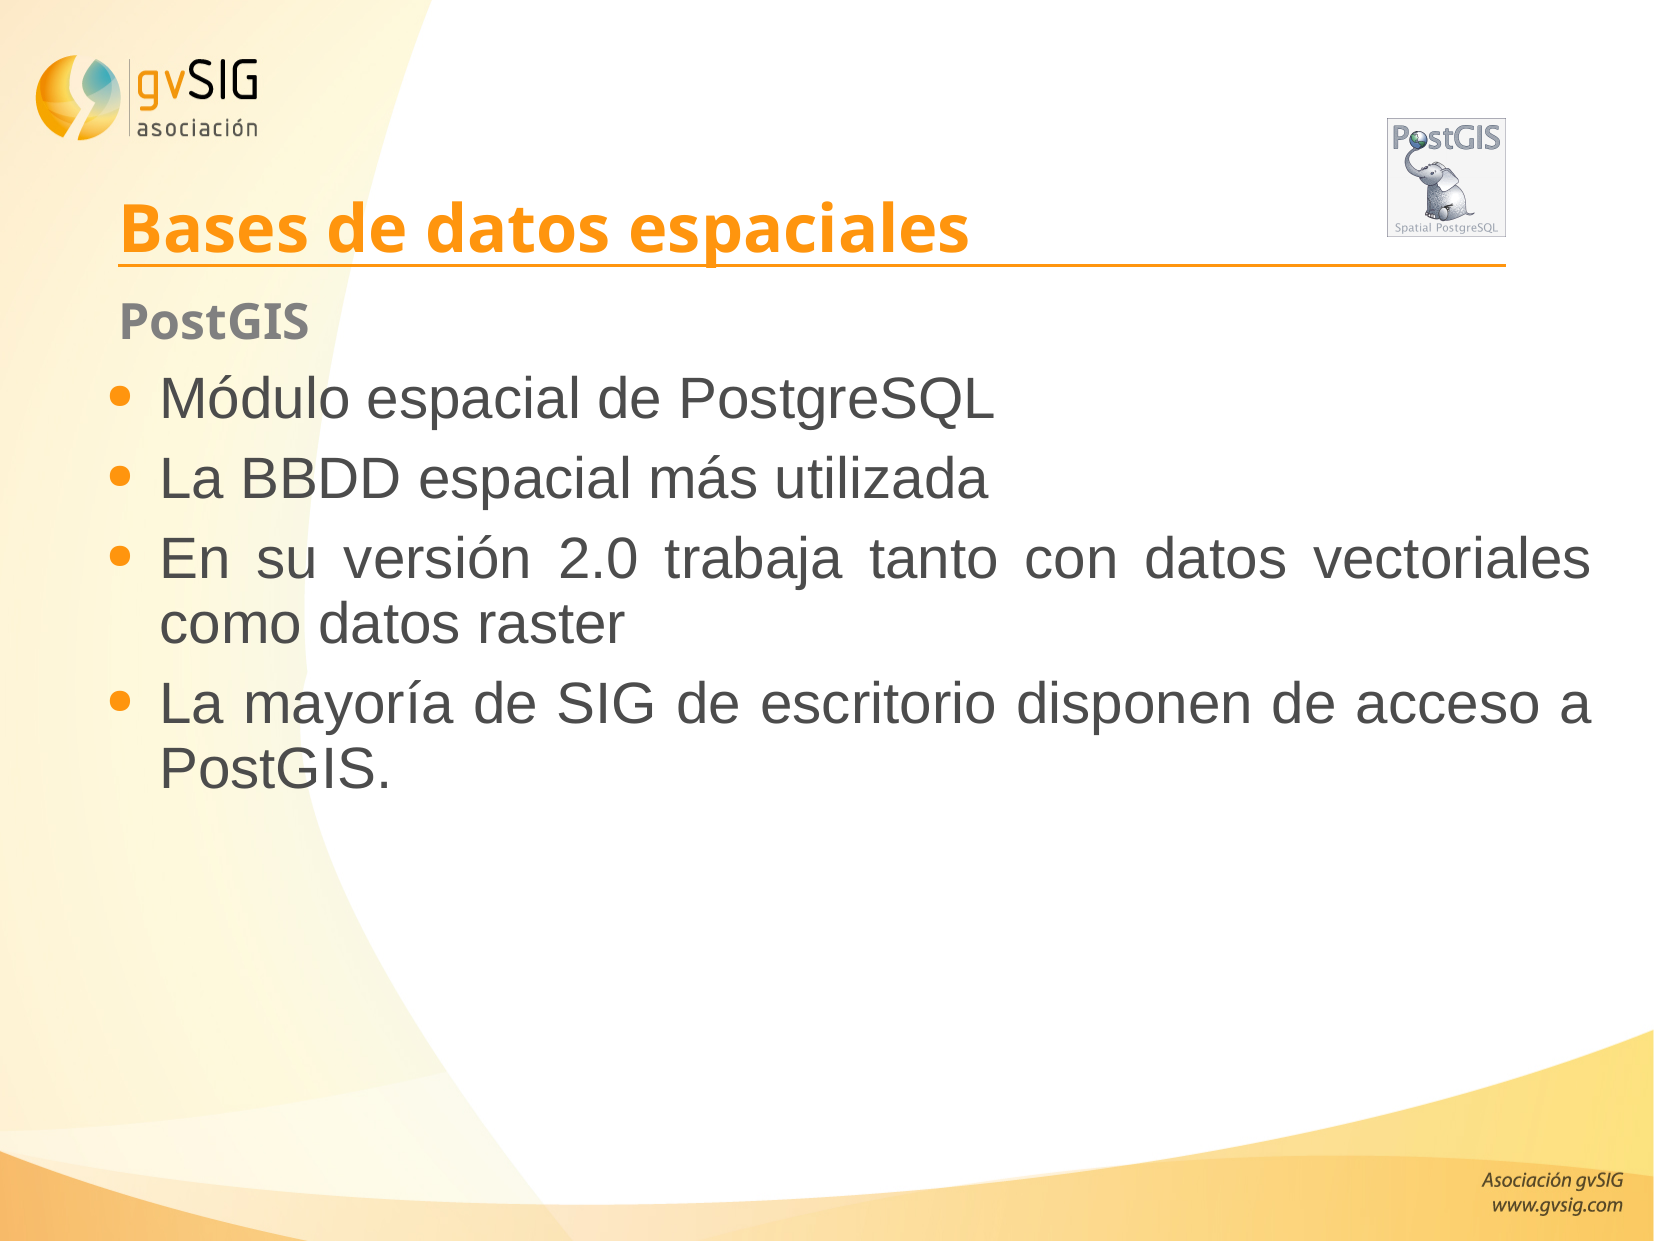

# Bases de datos espaciales
PostGIS
Módulo espacial de PostgreSQL
La BBDD espacial más utilizada
En su versión 2.0 trabaja tanto con datos vectoriales como datos raster
La mayoría de SIG de escritorio disponen de acceso a PostGIS.